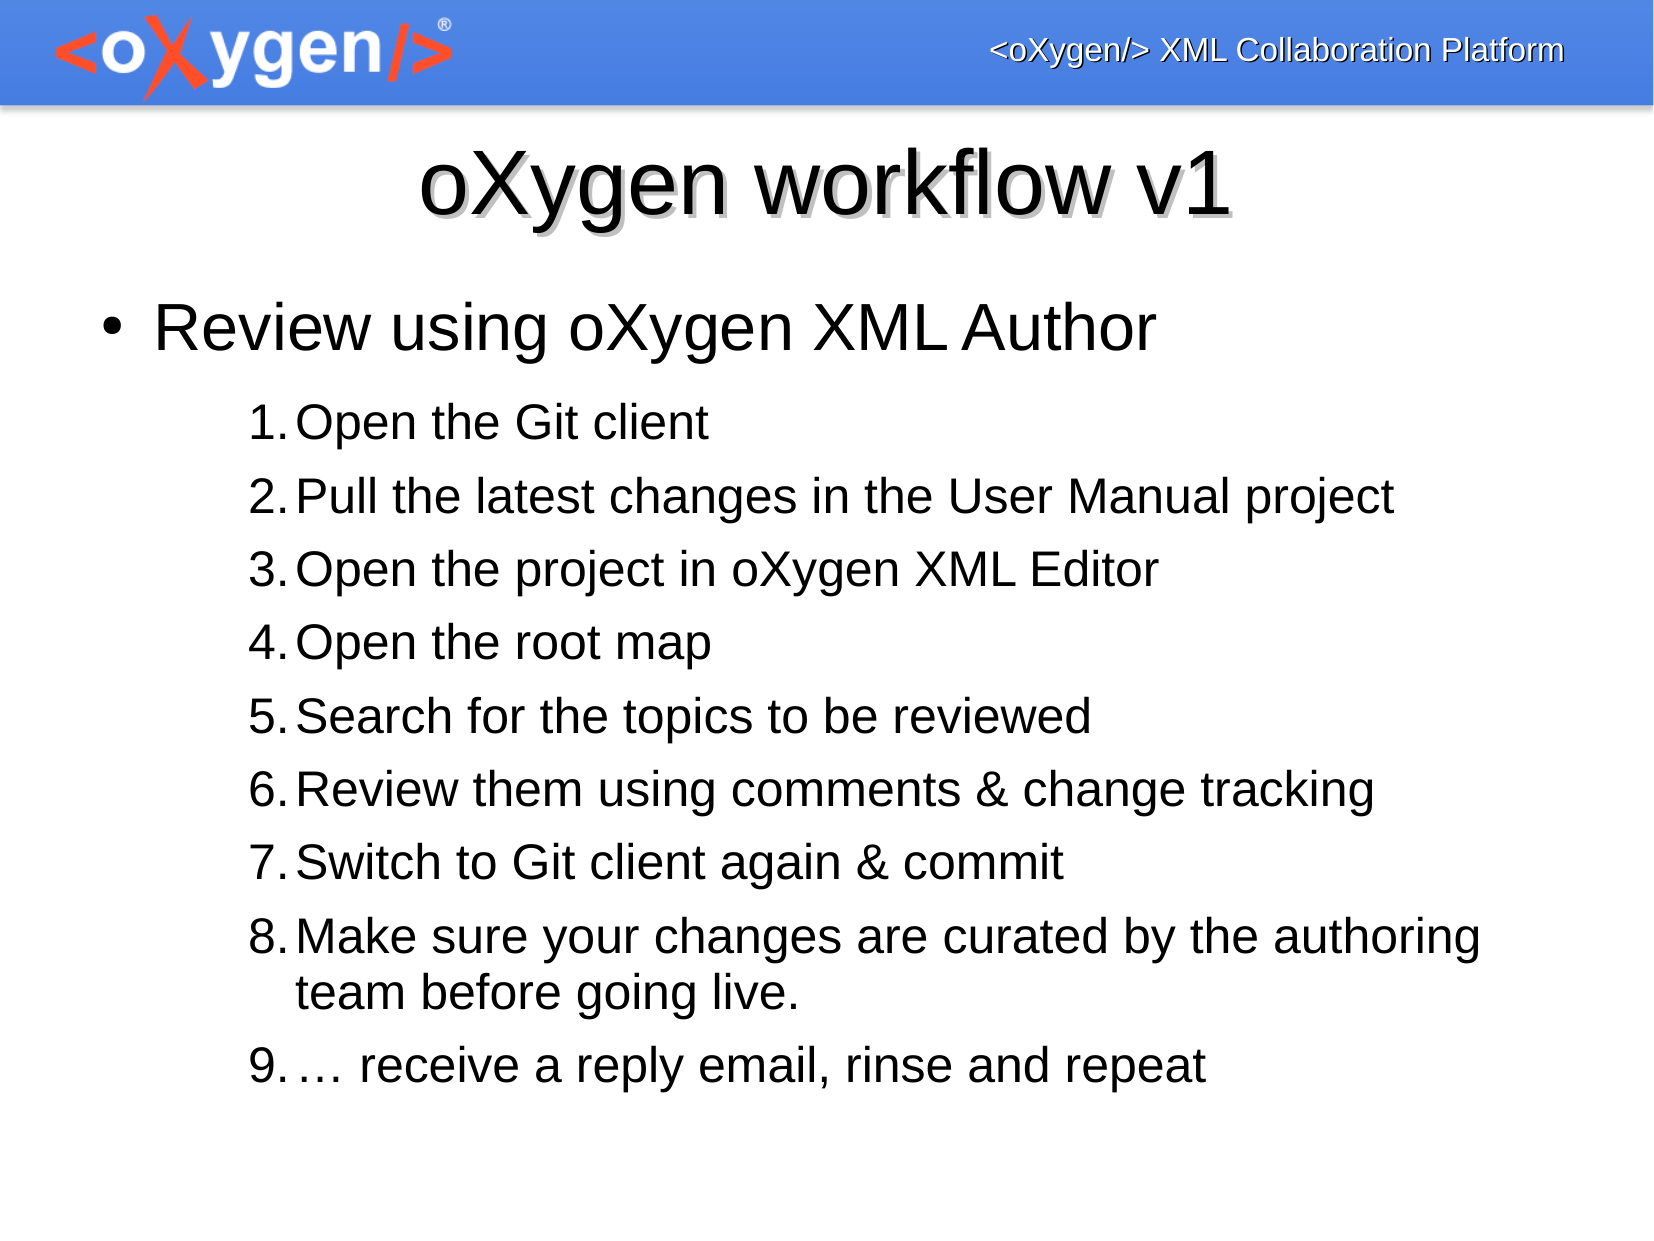

# oXygen workflow v1
Review using oXygen XML Author
Open the Git client
Pull the latest changes in the User Manual project
Open the project in oXygen XML Editor
Open the root map
Search for the topics to be reviewed
Review them using comments & change tracking
Switch to Git client again & commit
Make sure your changes are curated by the authoring team before going live.
… receive a reply email, rinse and repeat